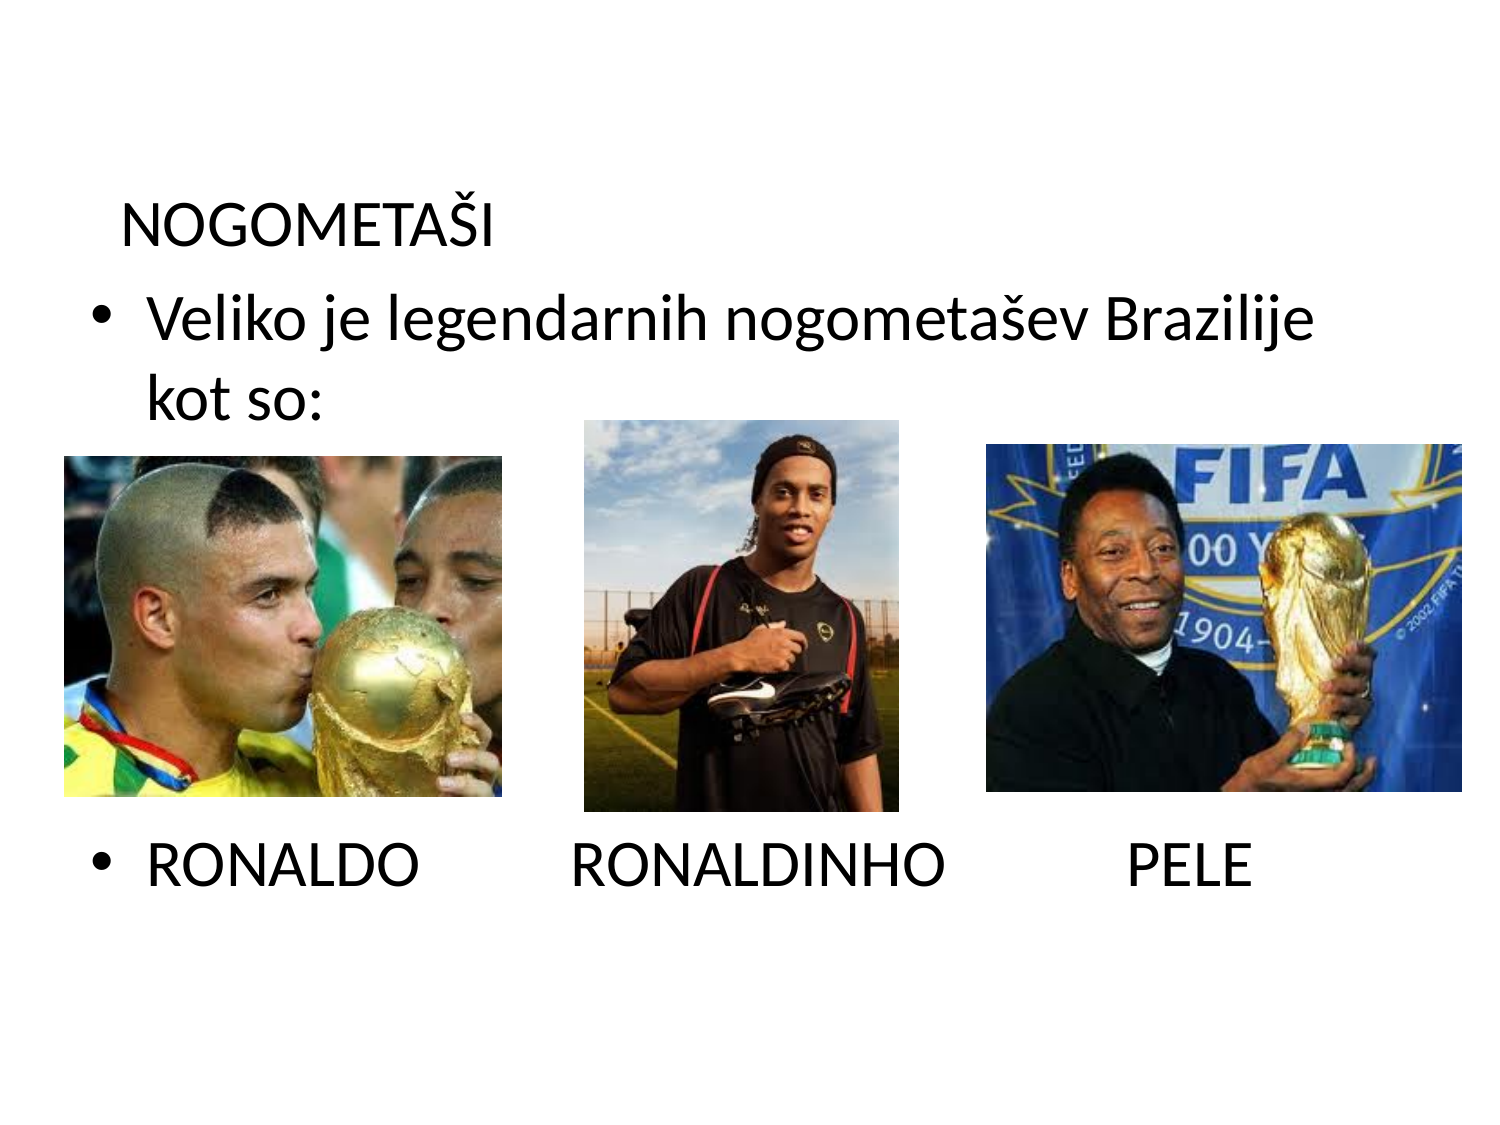

#
 NOGOMETAŠI
Veliko je legendarnih nogometašev Brazilije kot so:
RONALDO RONALDINHO PELE